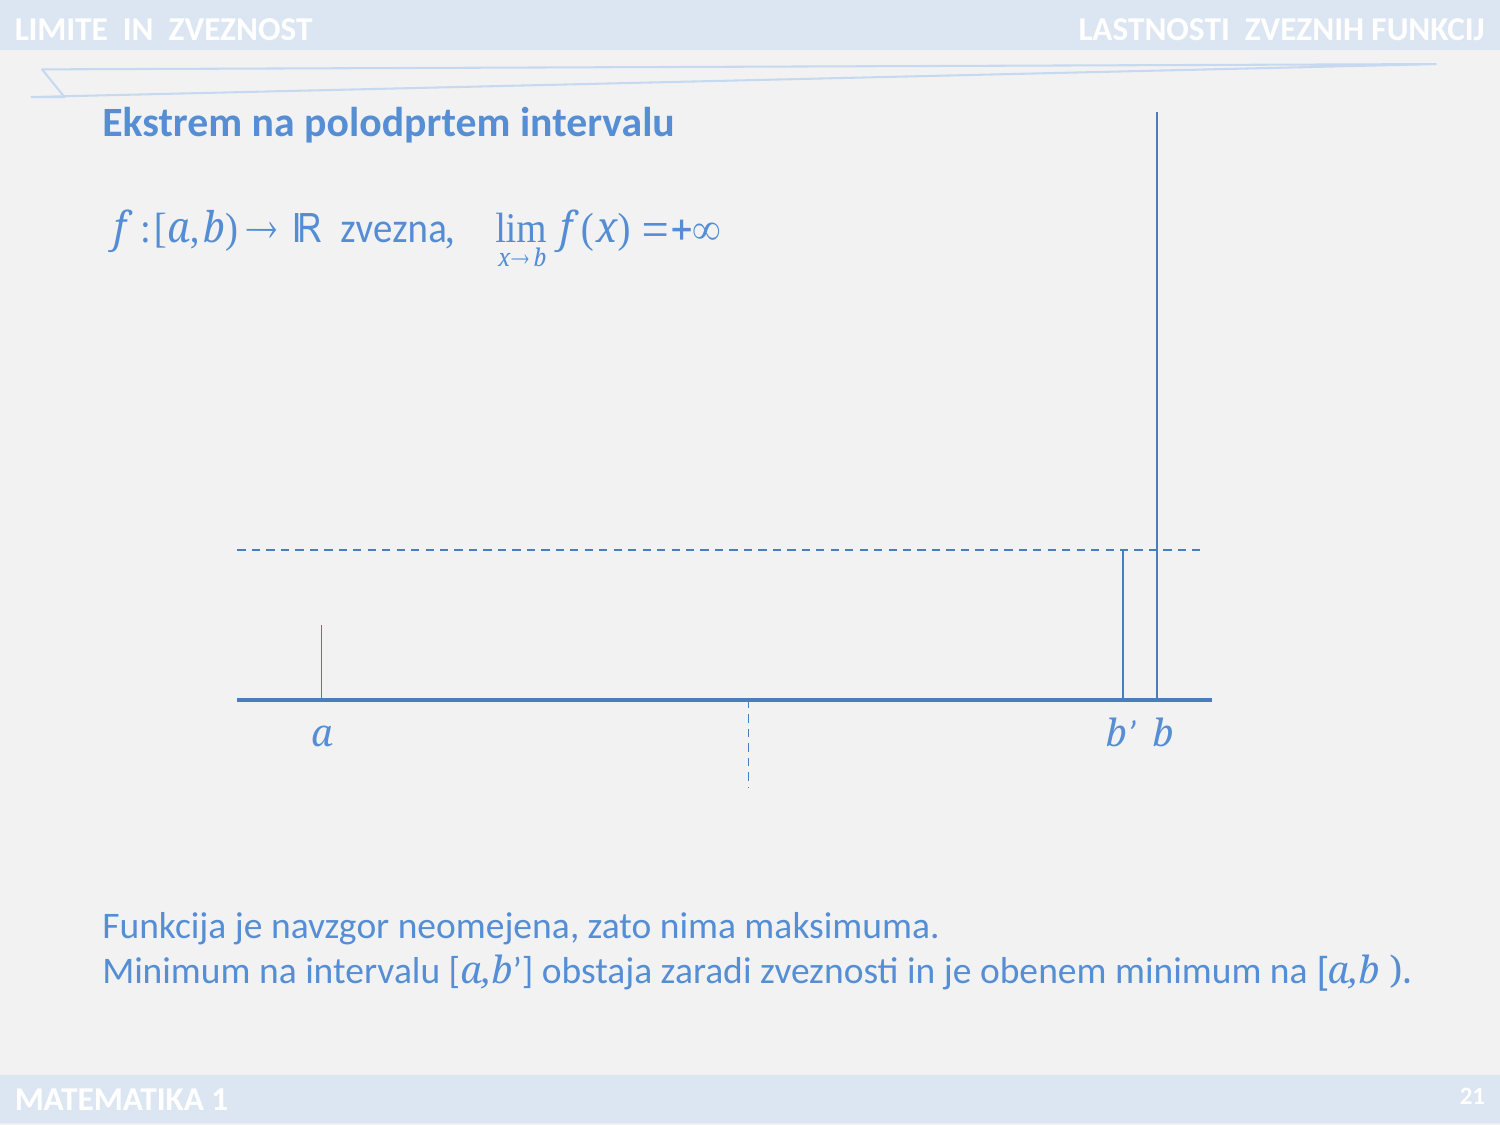

LIMITE IN ZVEZNOST
LASTNOSTI ZVEZNIH FUNKCIJ
Ekstrem na polodprtem intervalu
b
a
b’
Funkcija je navzgor neomejena, zato nima maksimuma.
Minimum na intervalu [a,b’] obstaja zaradi zveznosti in je obenem minimum na [a,b ).
MATEMATIKA 1